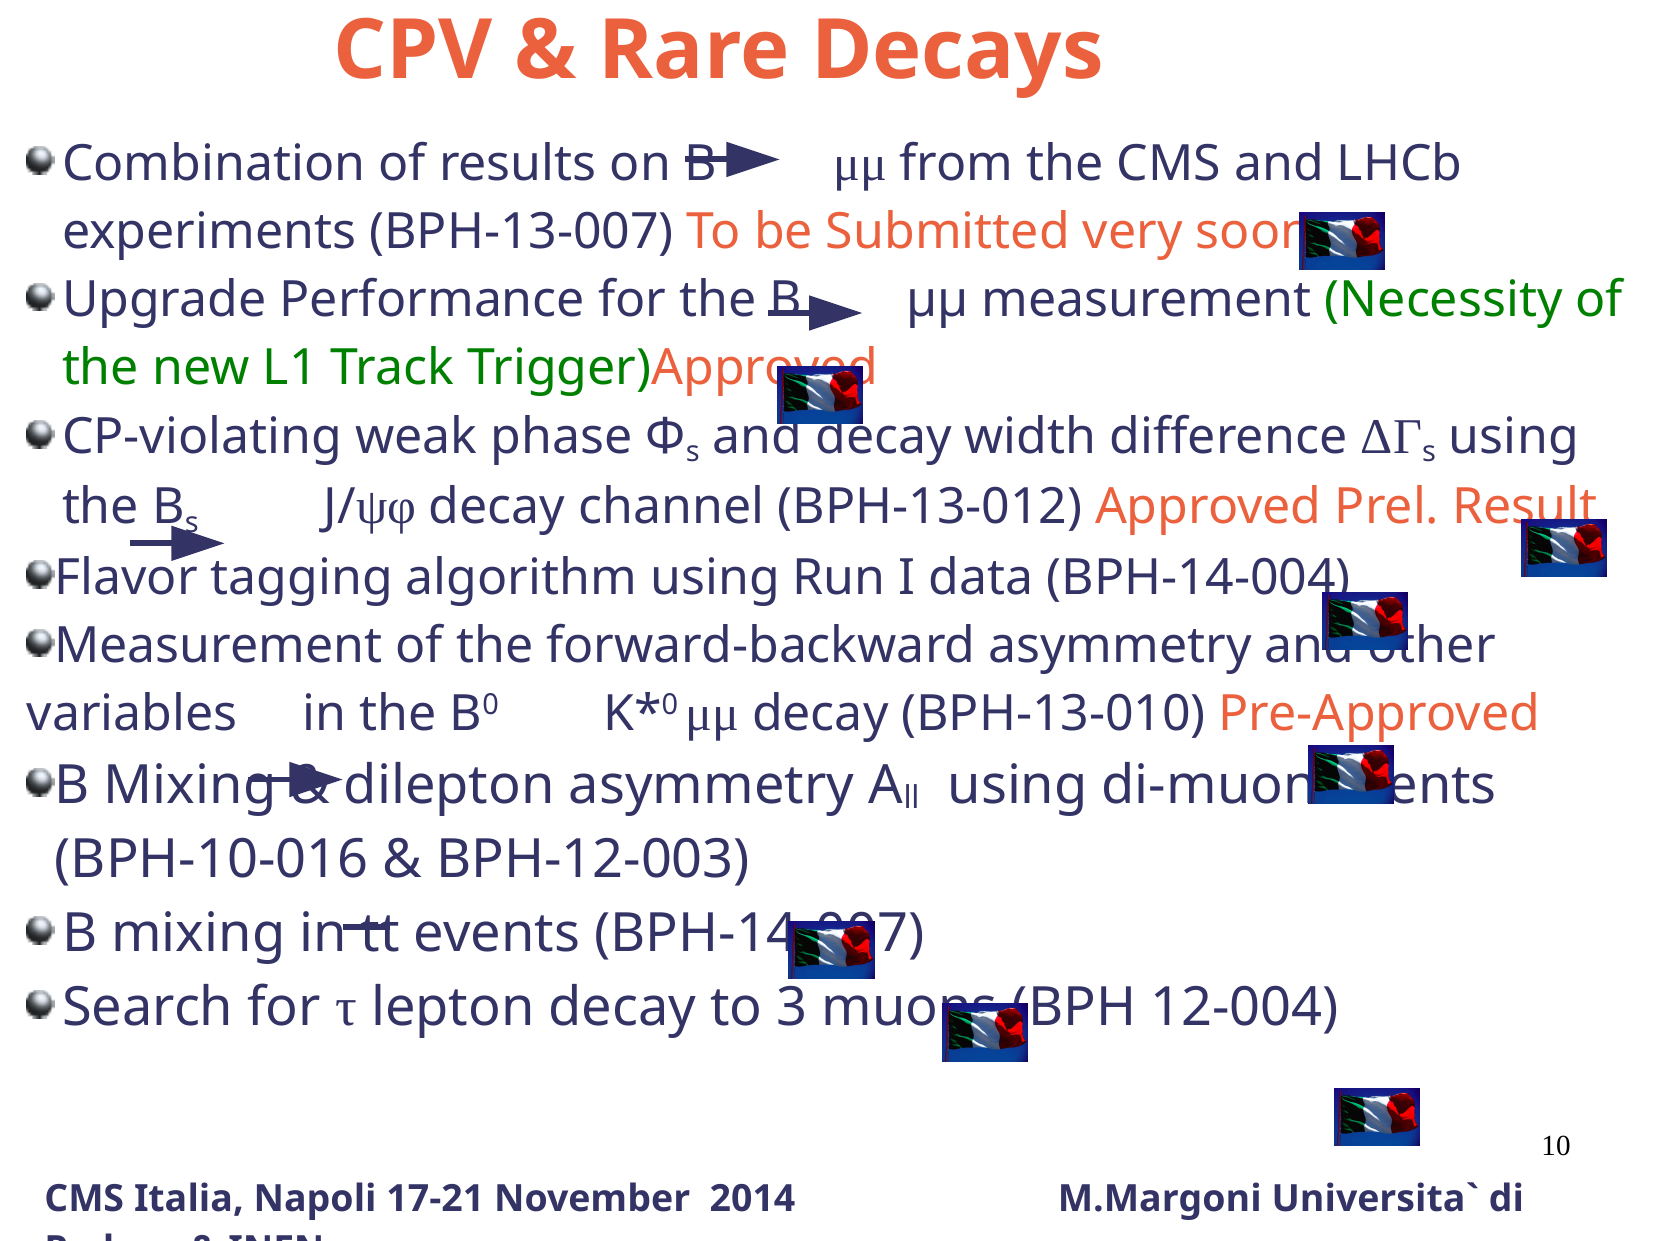

CPV & Rare Decays
Combination of results on B μμ from the CMS and LHCb experiments (BPH-13-007) To be Submitted very soon
Upgrade Performance for the B μμ measurement (Necessity of the new L1 Track Trigger)Approved
CP-violating weak phase Φs and decay width difference ΔΓs using the Bs J/ψφ decay channel (BPH-13-012) Approved Prel. Result
Flavor tagging algorithm using Run I data (BPH-14-004)
Measurement of the forward-backward asymmetry and other variables in the B0 K*0 μμ decay (BPH-13-010) Pre-Approved
B Mixing & dilepton asymmetry All  using di-muon events
 (BPH-10-016 & BPH-12-003)
B mixing in tt events (BPH-14-007)
Search for τ lepton decay to 3 muons (BPH 12-004)
10
CMS Italia, Napoli 17-21 November 2014 M.Margoni Universita` di Padova & INFN